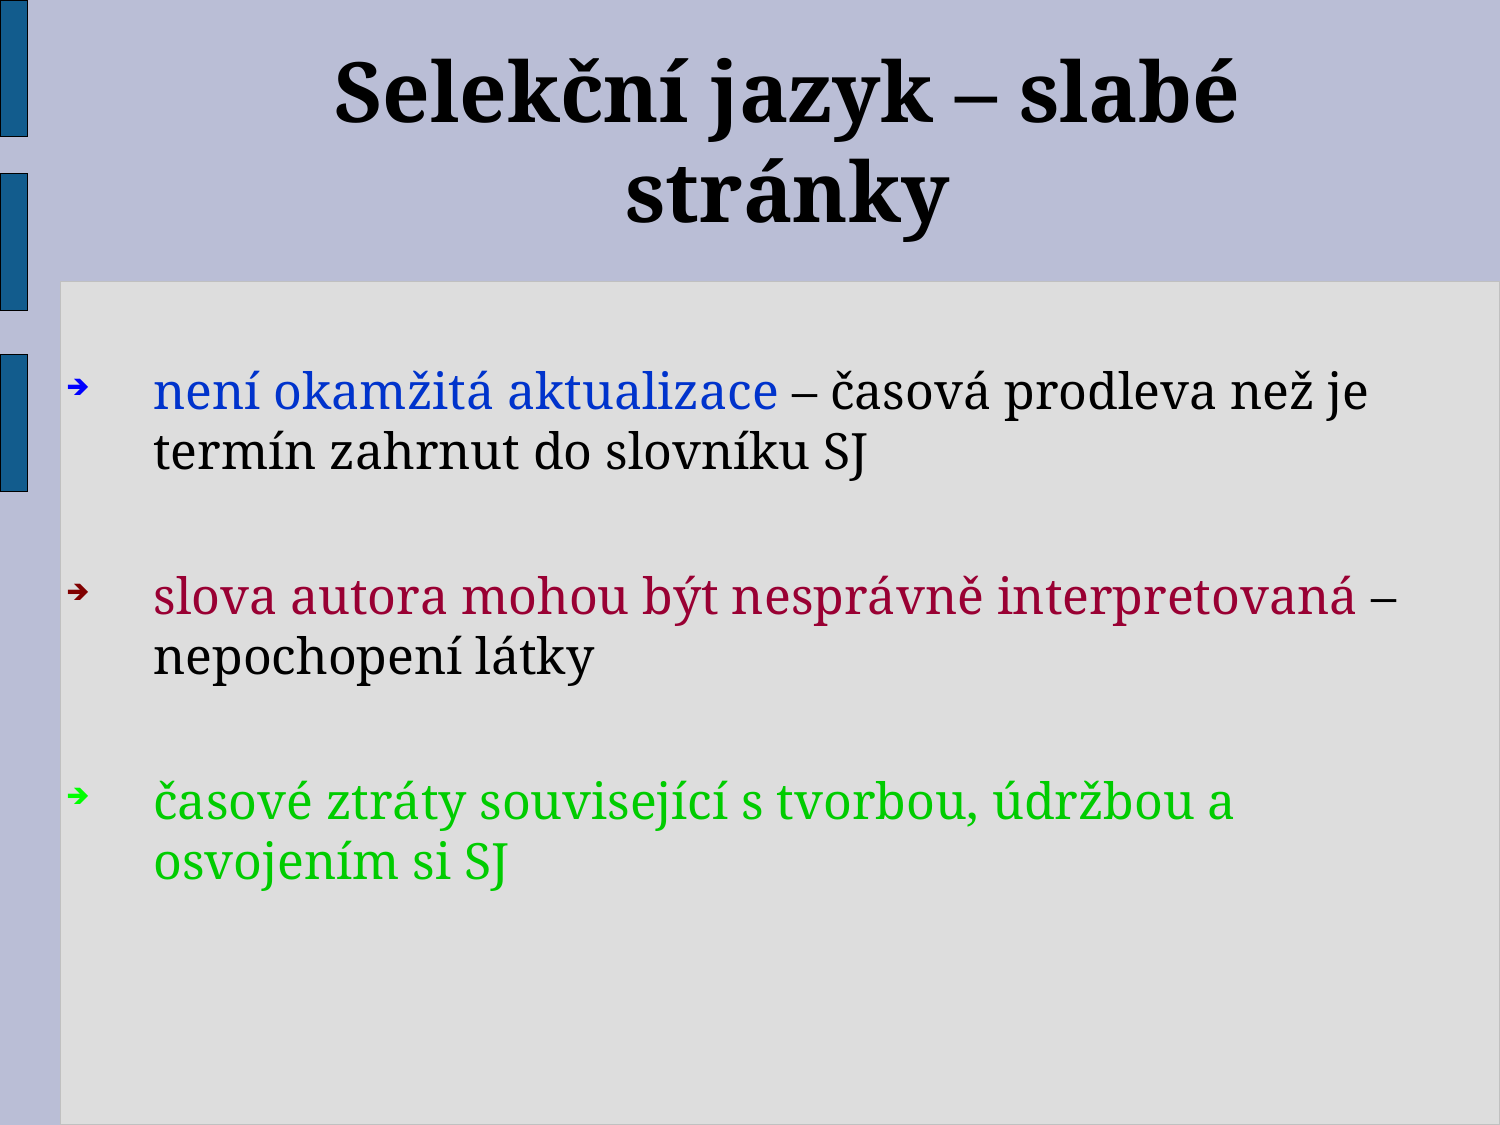

# Selekční jazyk – slabé stránky
není okamžitá aktualizace – časová prodleva než je termín zahrnut do slovníku SJ
slova autora mohou být nesprávně interpretovaná – nepochopení látky
časové ztráty související s tvorbou, údržbou a osvojením si SJ